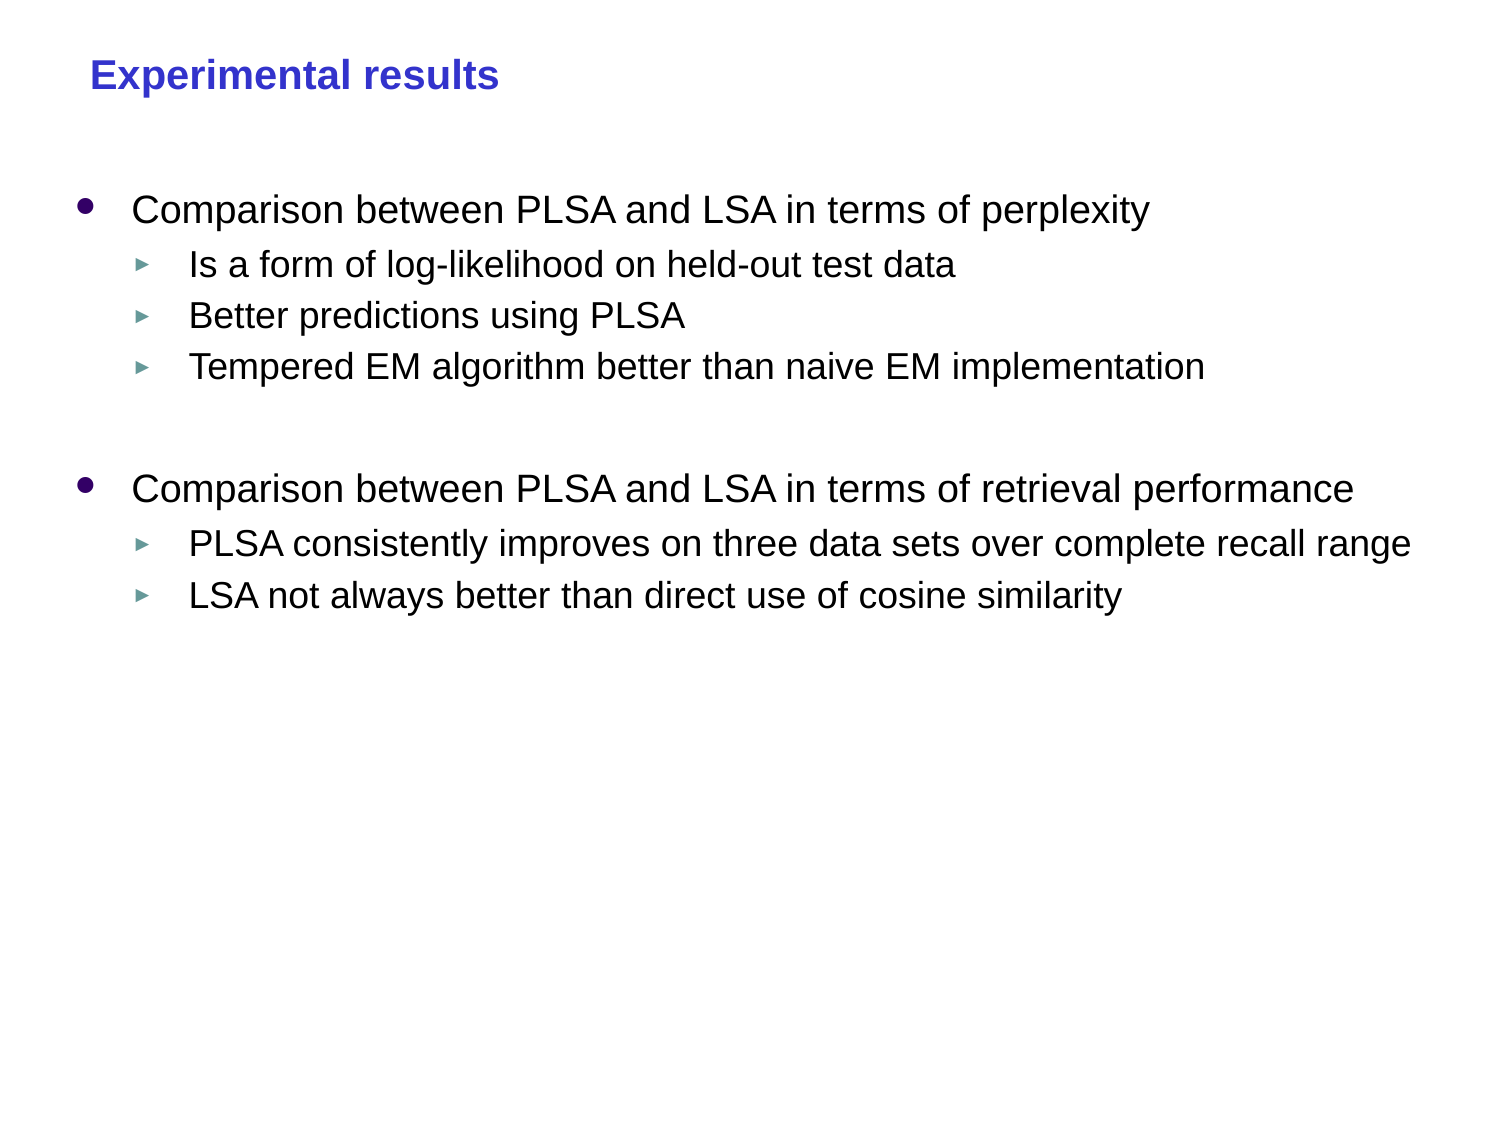

# Experimental results
Comparison between PLSA and LSA in terms of perplexity
Is a form of log-likelihood on held-out test data
Better predictions using PLSA
Tempered EM algorithm better than naive EM implementation
Comparison between PLSA and LSA in terms of retrieval performance
PLSA consistently improves on three data sets over complete recall range
LSA not always better than direct use of cosine similarity